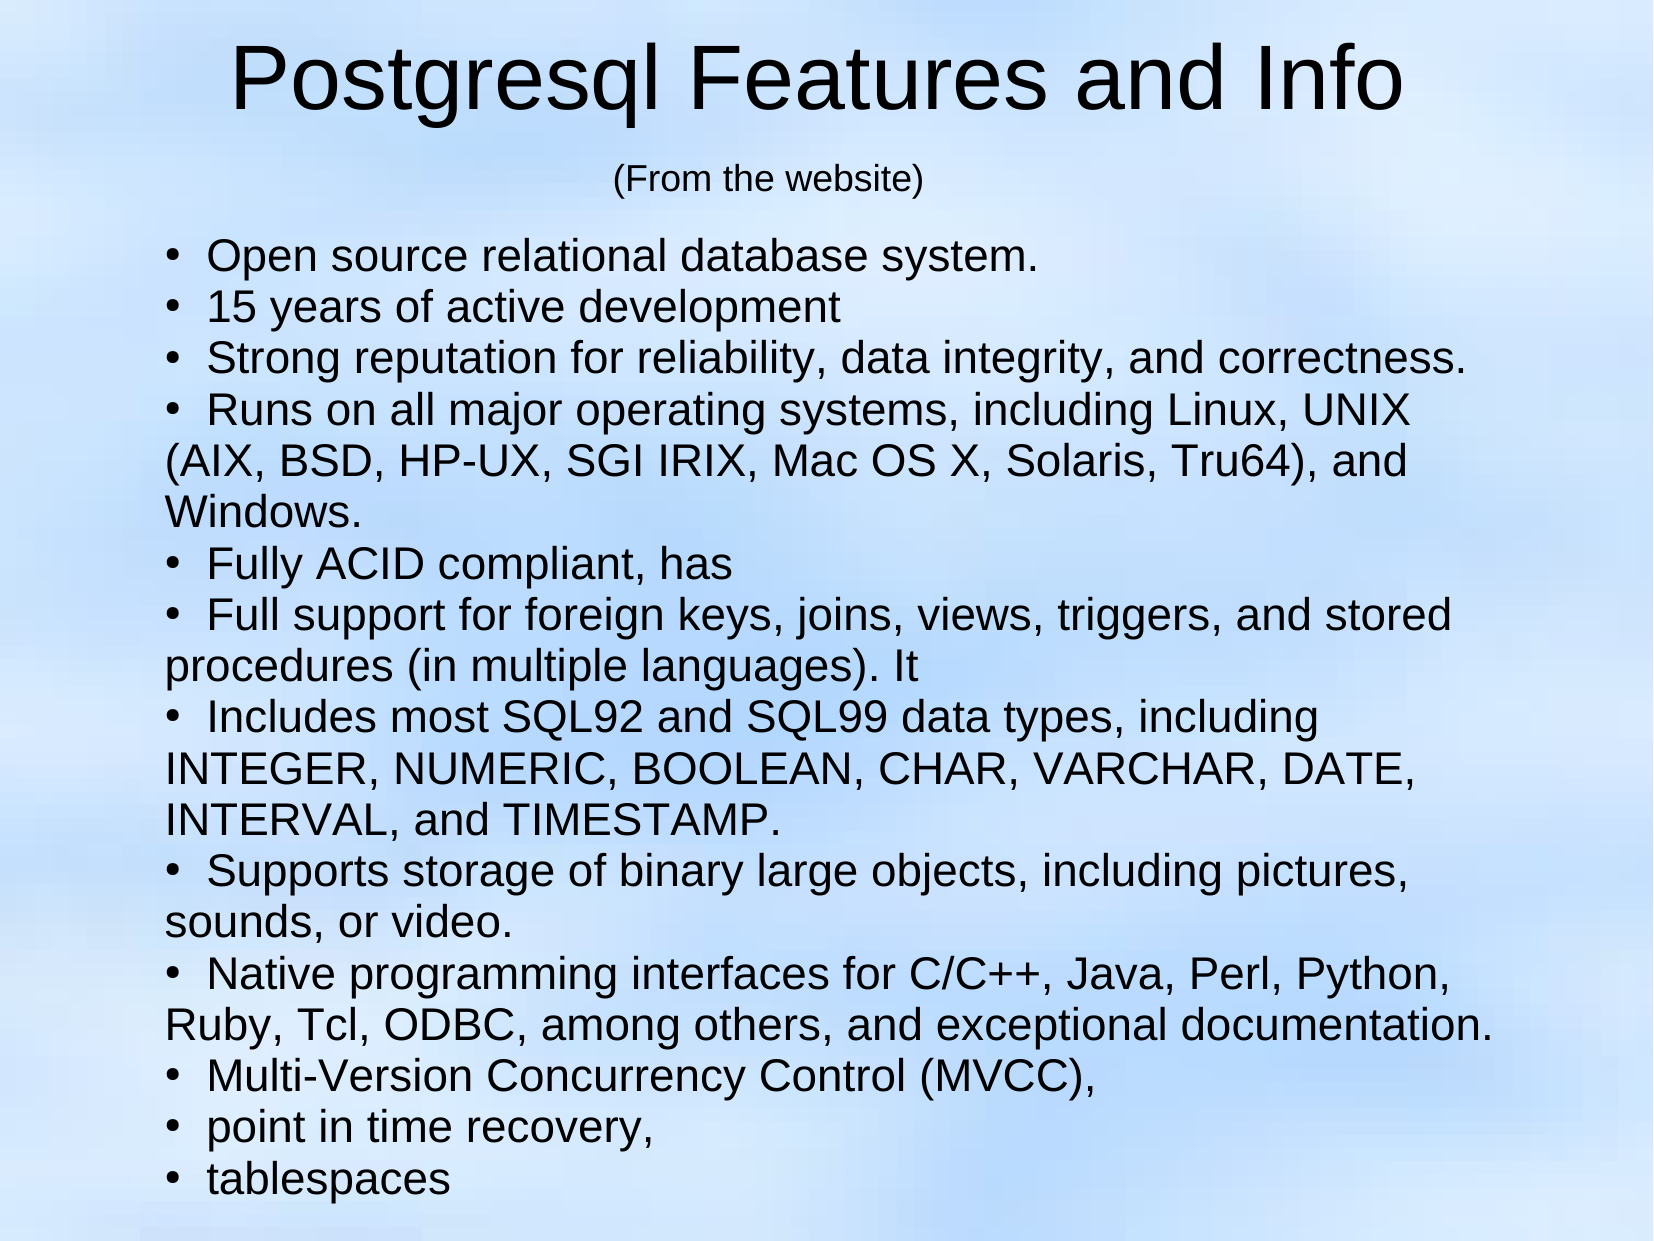

# Postgresql Features and Info
(From the website)
 Open source relational database system.
 15 years of active development
 Strong reputation for reliability, data integrity, and correctness.
 Runs on all major operating systems, including Linux, UNIX (AIX, BSD, HP-UX, SGI IRIX, Mac OS X, Solaris, Tru64), and Windows.
 Fully ACID compliant, has
 Full support for foreign keys, joins, views, triggers, and stored procedures (in multiple languages). It
 Includes most SQL92 and SQL99 data types, including INTEGER, NUMERIC, BOOLEAN, CHAR, VARCHAR, DATE, INTERVAL, and TIMESTAMP.
 Supports storage of binary large objects, including pictures, sounds, or video.
 Native programming interfaces for C/C++, Java, Perl, Python, Ruby, Tcl, ODBC, among others, and exceptional documentation.
 Multi-Version Concurrency Control (MVCC),
 point in time recovery,
 tablespaces